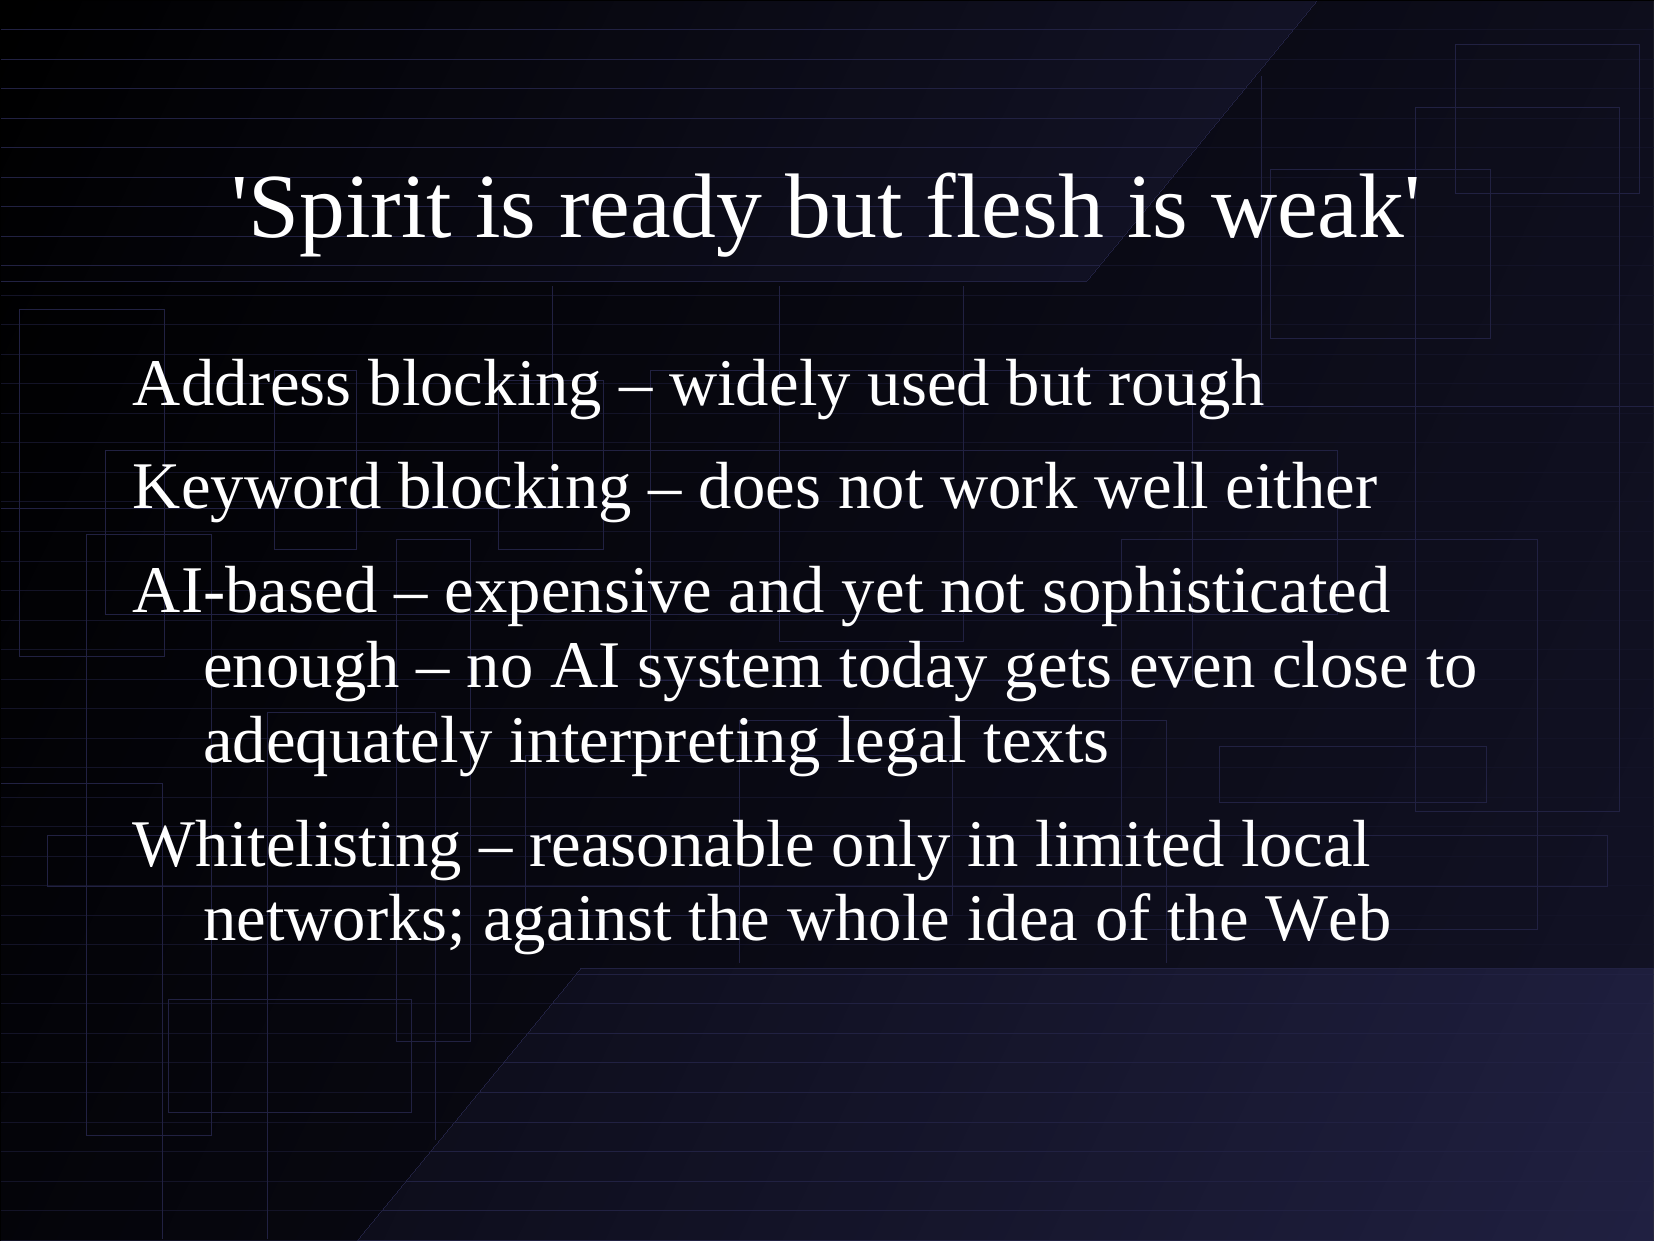

# 'Spirit is ready but flesh is weak'
Address blocking – widely used but rough
Keyword blocking – does not work well either
AI-based – expensive and yet not sophisticated enough – no AI system today gets even close to adequately interpreting legal texts
Whitelisting – reasonable only in limited local networks; against the whole idea of the Web